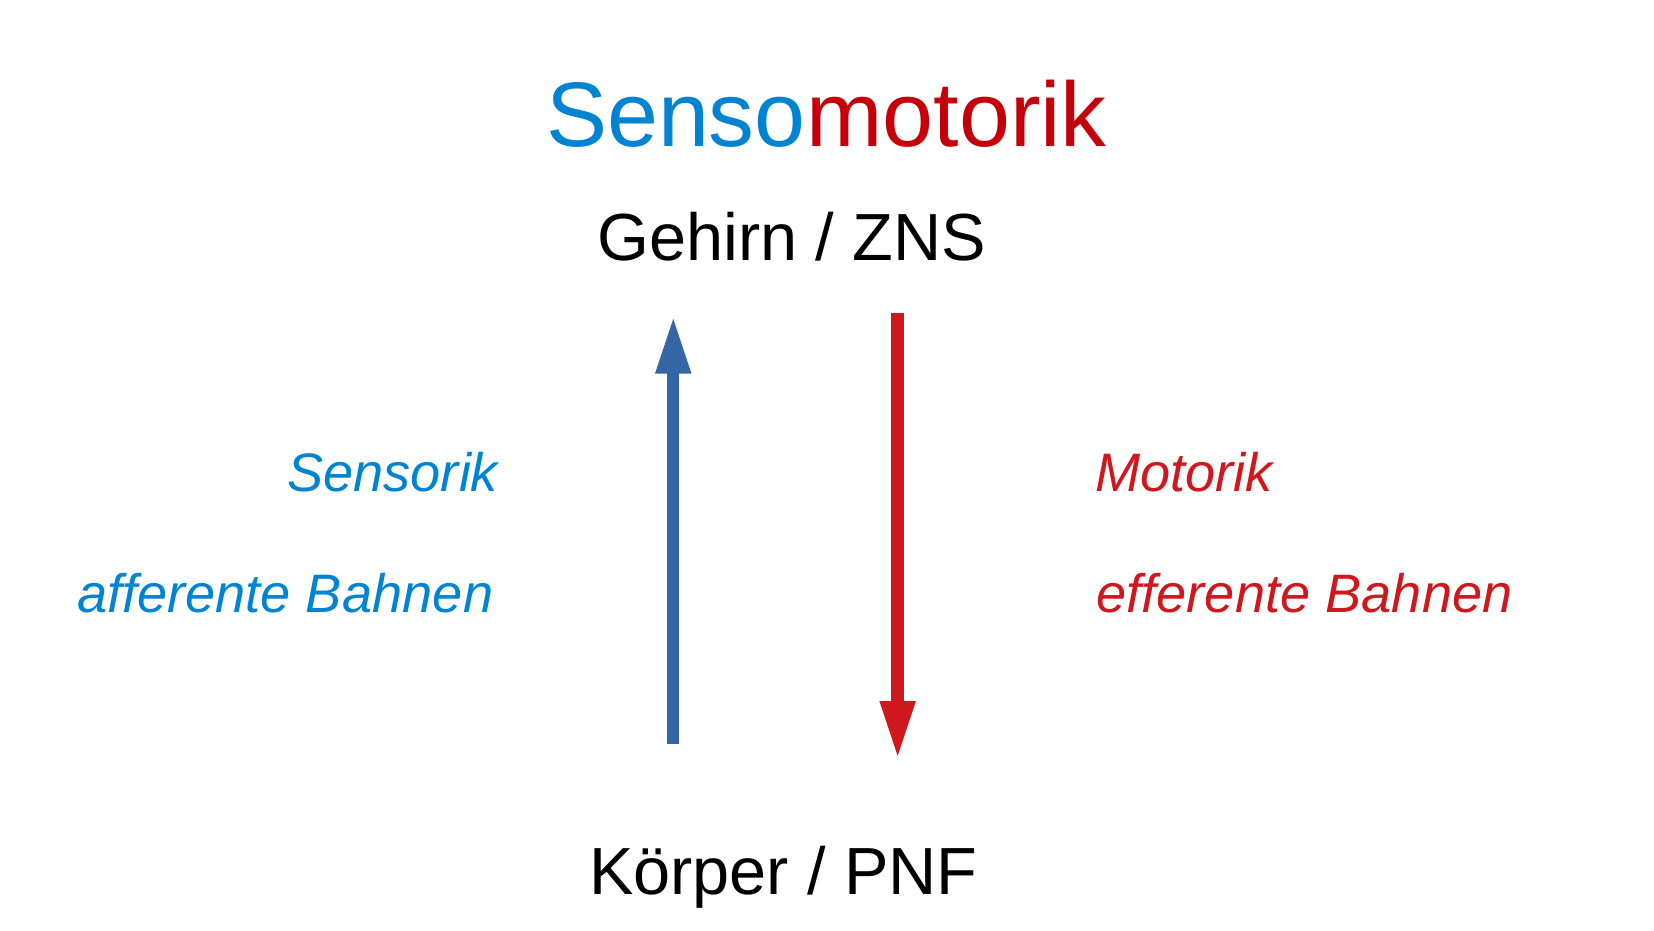

# Sensomotorik
						 Gehirn / ZNS
 Sensorik									Motorik
 afferente Bahnen						 	 efferente Bahnen
							 Körper / PNF